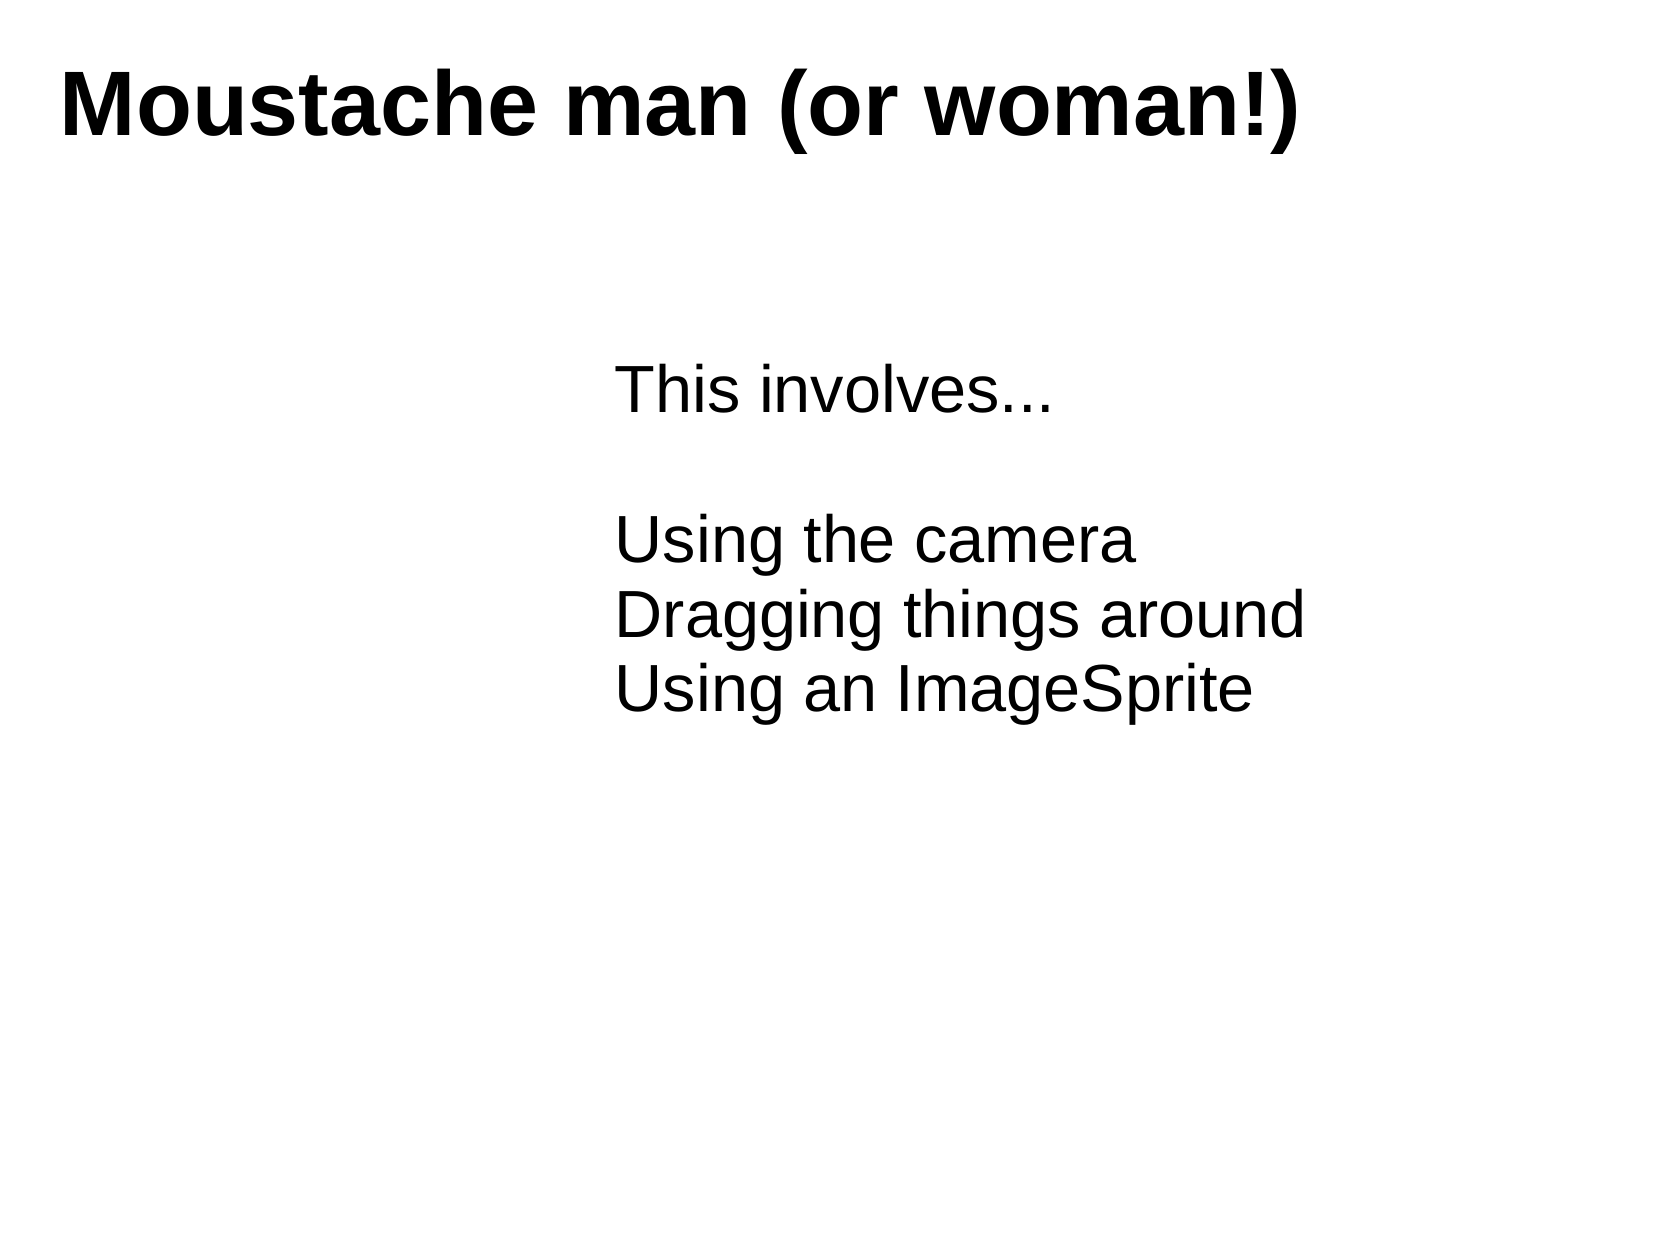

Moustache man (or woman!)
This involves...
Using the camera
Dragging things around
Using an ImageSprite